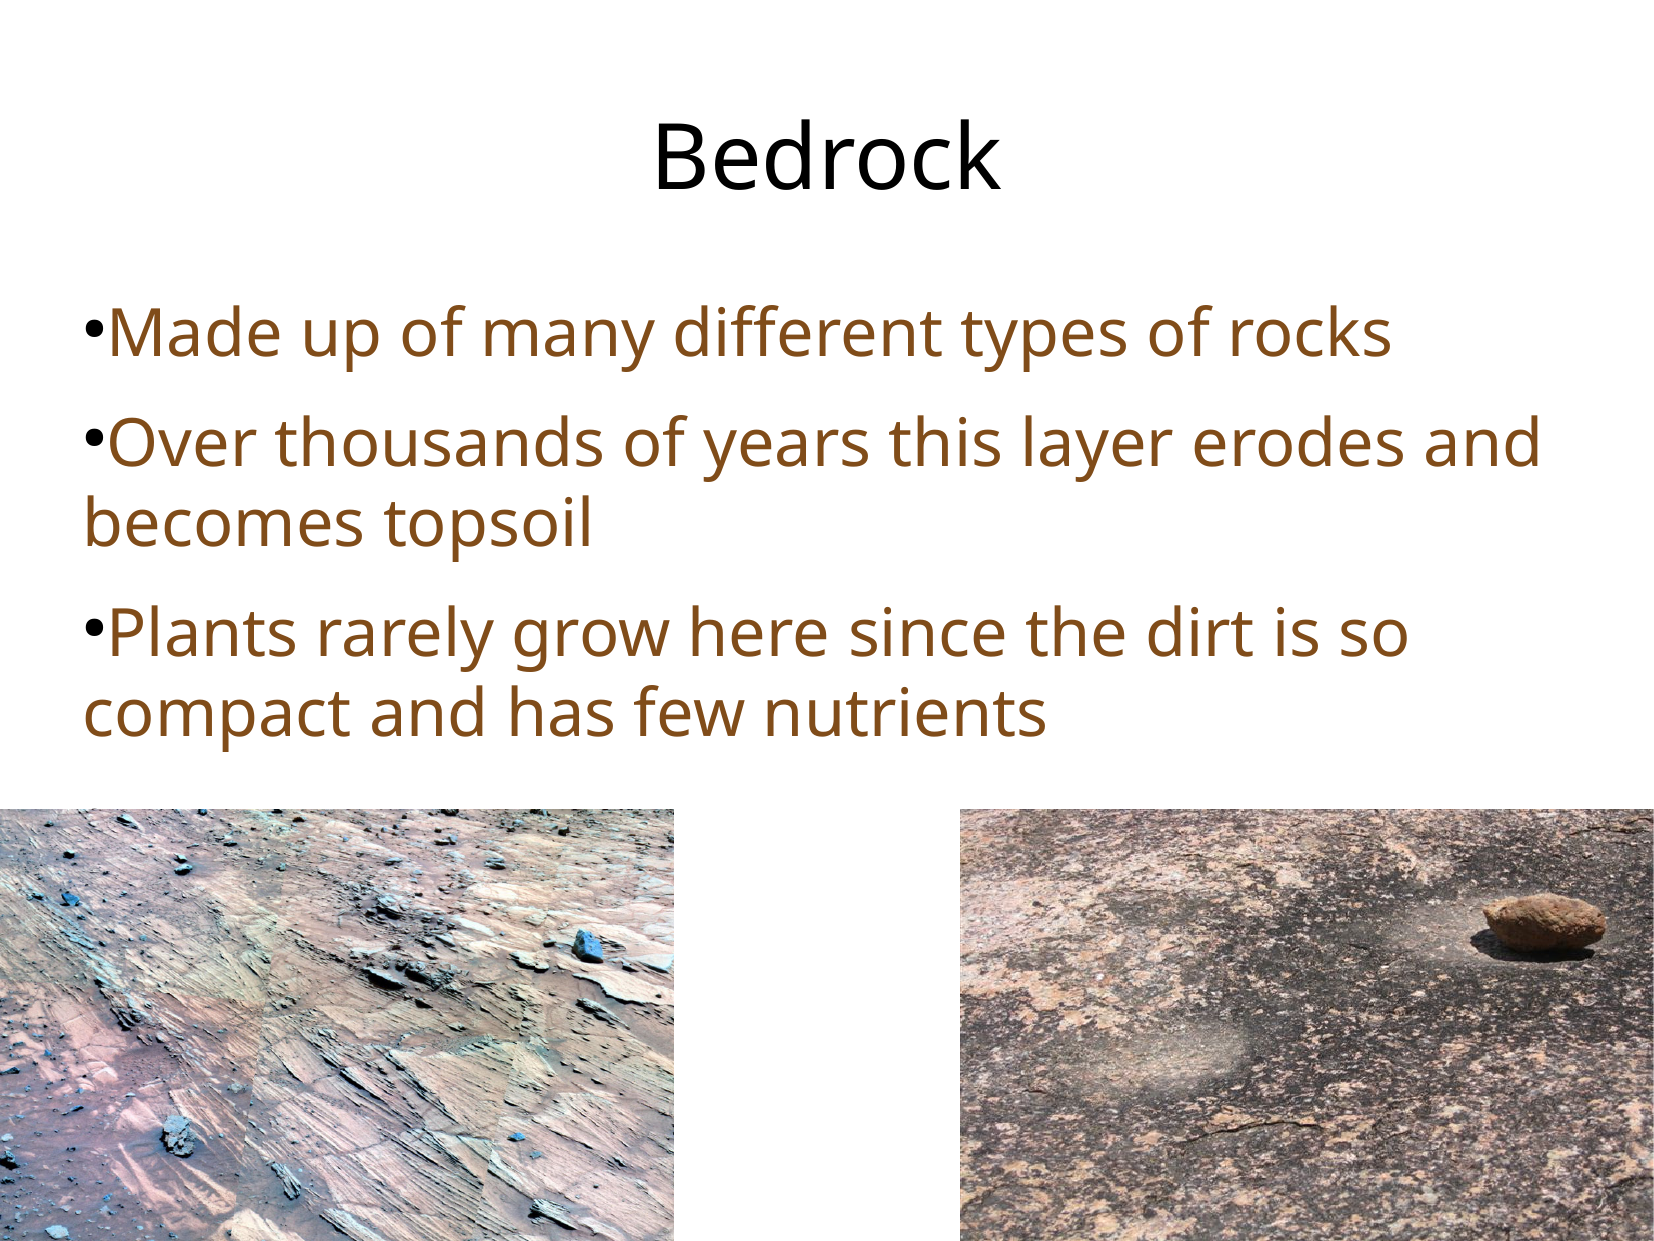

# Bedrock
Made up of many different types of rocks
Over thousands of years this layer erodes and becomes topsoil
Plants rarely grow here since the dirt is so compact and has few nutrients